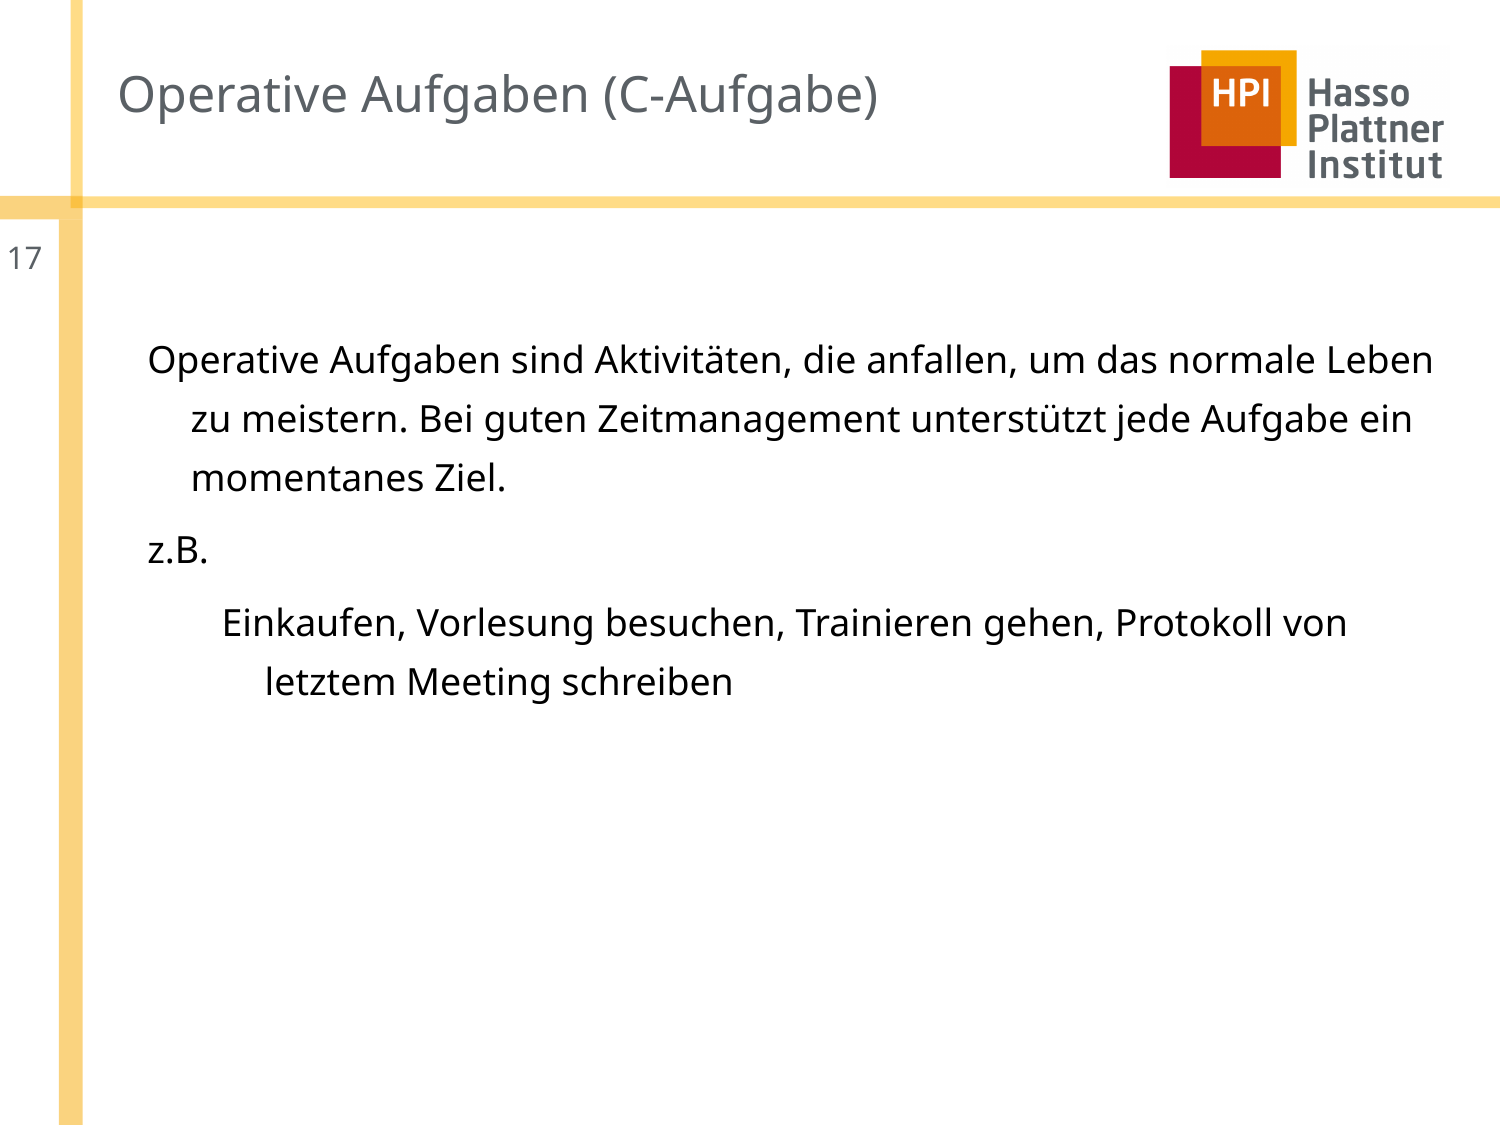

# Operative Aufgaben (C-Aufgabe)
17
Operative Aufgaben sind Aktivitäten, die anfallen, um das normale Leben zu meistern. Bei guten Zeitmanagement unterstützt jede Aufgabe ein momentanes Ziel.
z.B.
Einkaufen, Vorlesung besuchen, Trainieren gehen, Protokoll von letztem Meeting schreiben